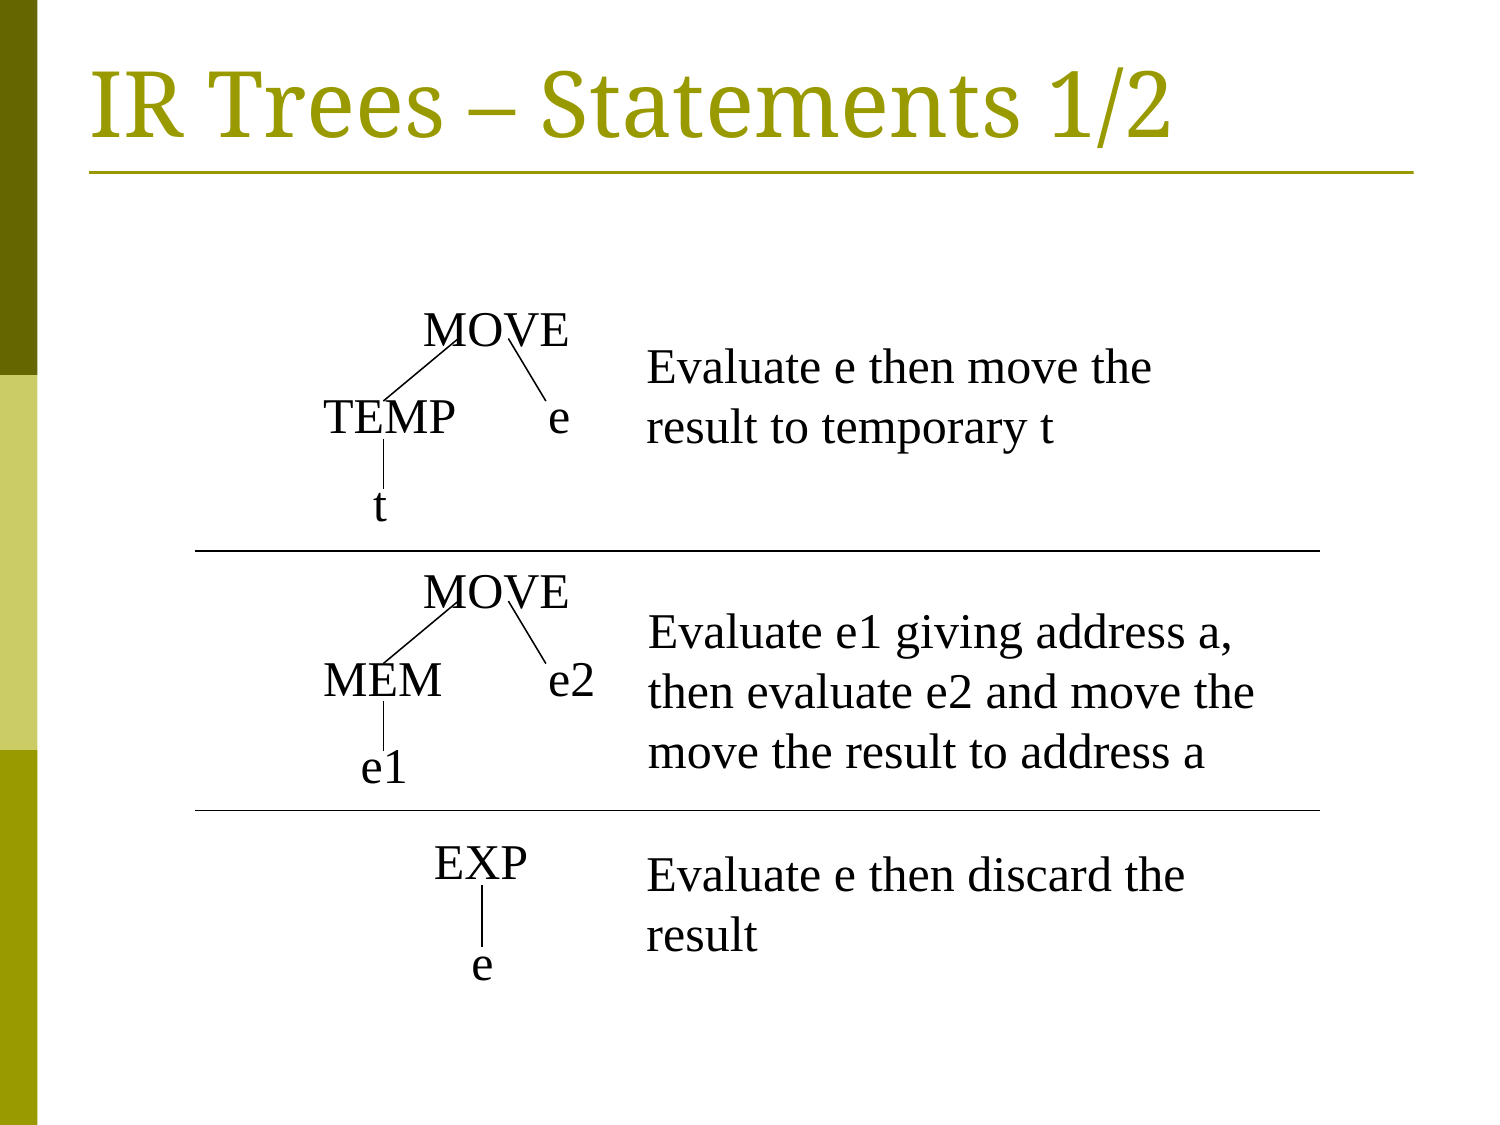

# IR Trees – Statements 1/2
MOVE
Evaluate e then move the result to temporary t
TEMP
e
t
MOVE
Evaluate e1 giving address a, then evaluate e2 and move the move the result to address a
MEM
e2
e1
EXP
Evaluate e then discard the result
e